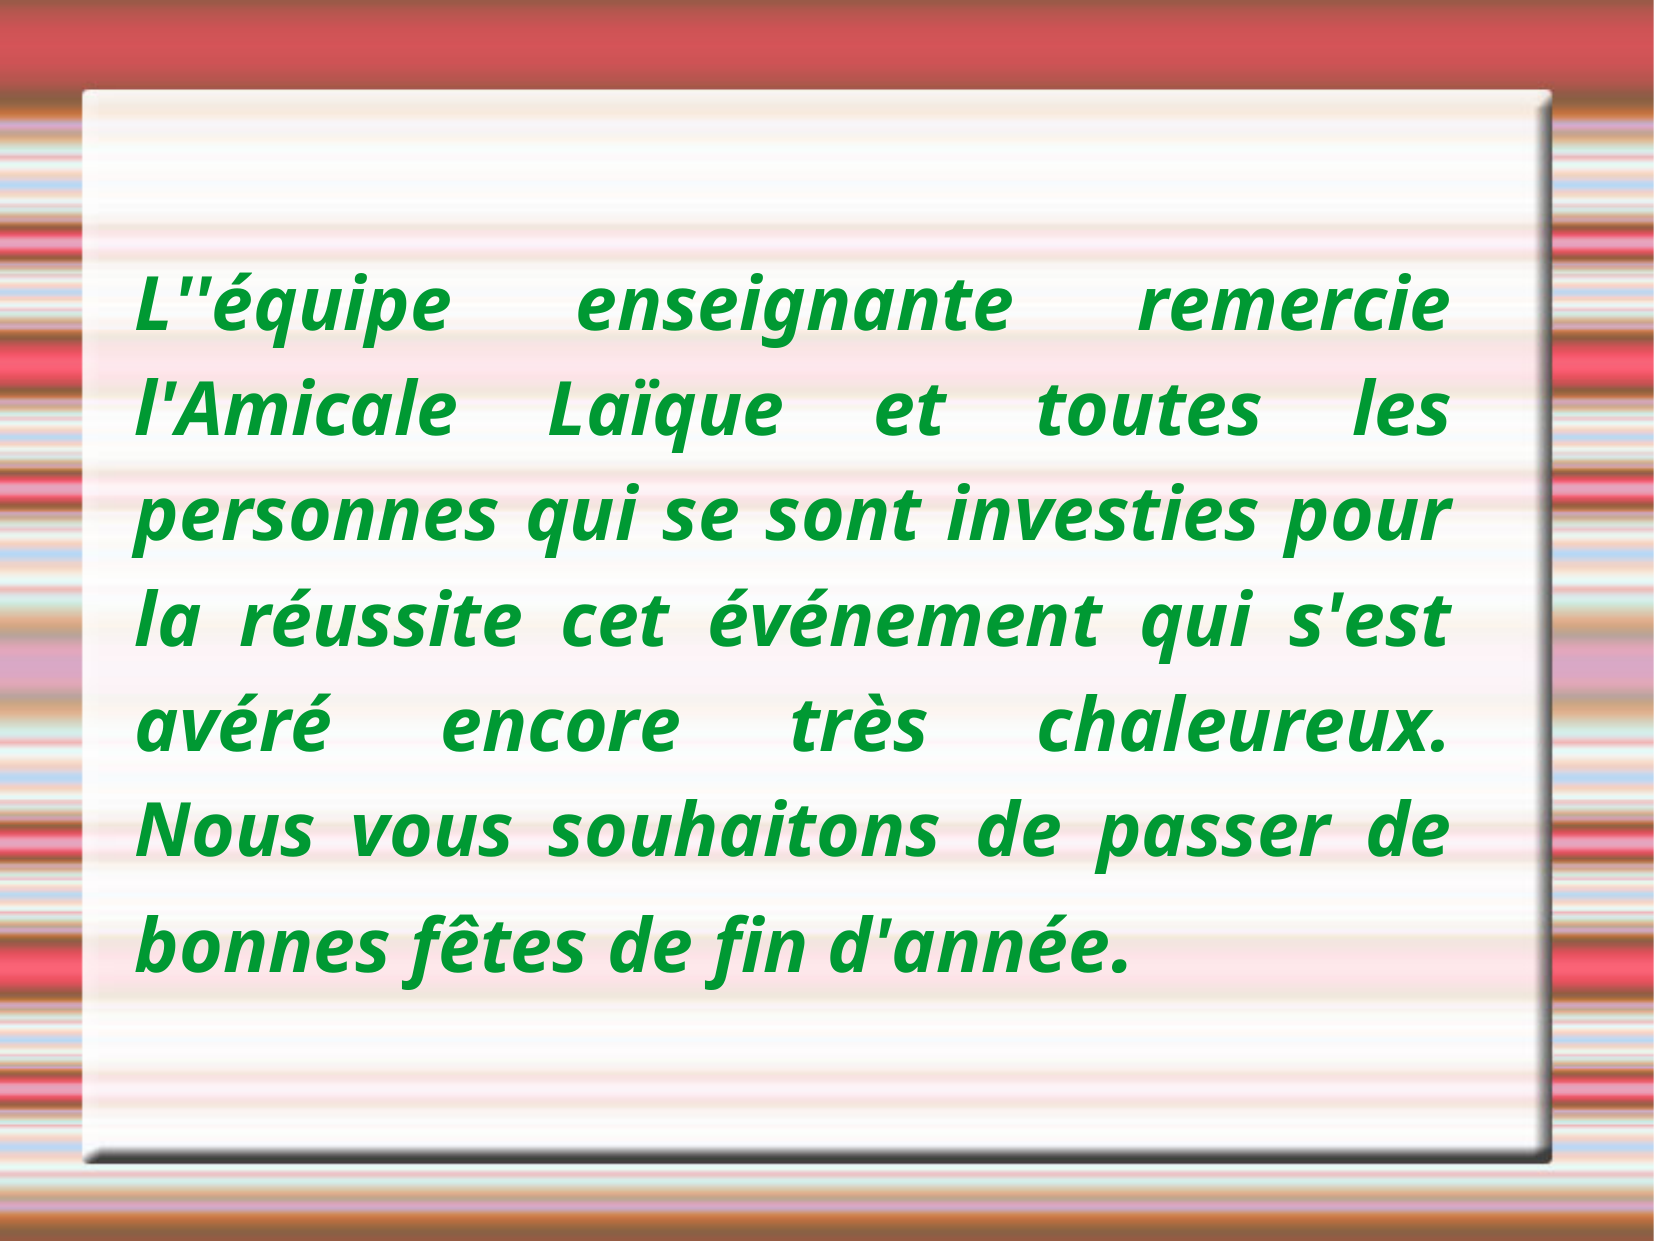

# L''équipe enseignante remercie l'Amicale Laïque et toutes les personnes qui se sont investies pour la réussite cet événement qui s'est avéré encore très chaleureux. Nous vous souhaitons de passer de bonnes fêtes de fin d'année.